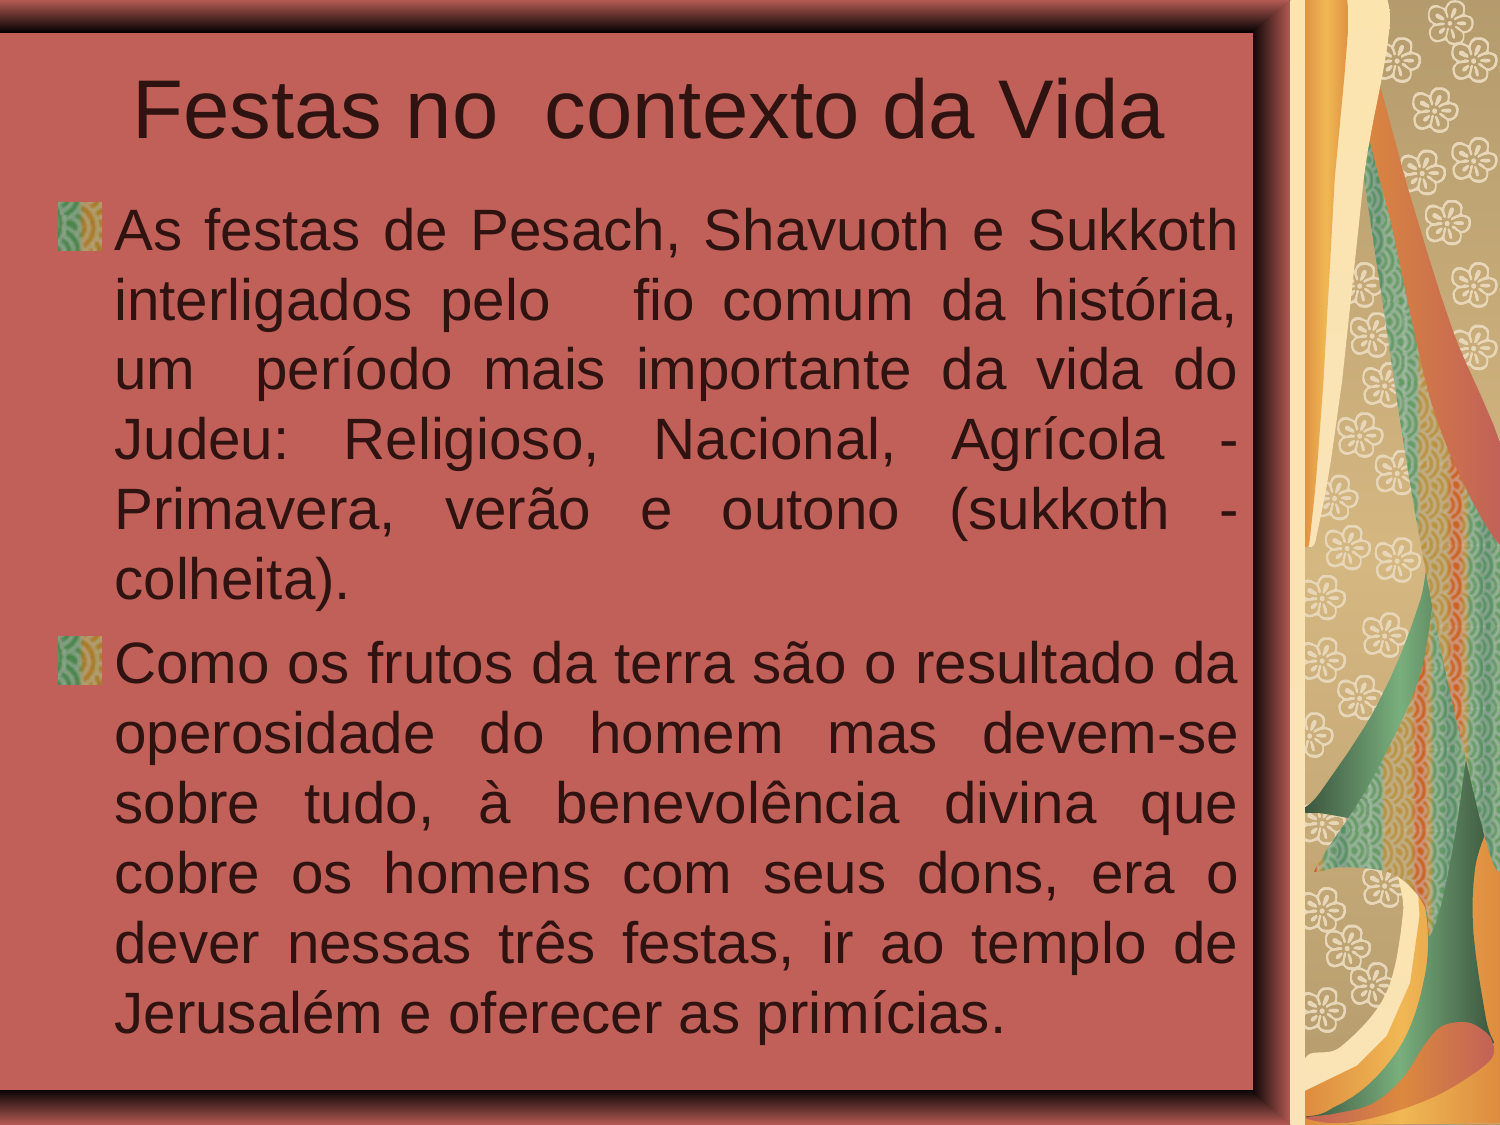

# Festas no contexto da Vida
As festas de Pesach, Shavuoth e Sukkoth interligados pelo fio comum da história, um período mais importante da vida do Judeu: Religioso, Nacional, Agrícola - Primavera, verão e outono (sukkoth - colheita).
Como os frutos da terra são o resultado da operosidade do homem mas devem-se sobre tudo, à benevolência divina que cobre os homens com seus dons, era o dever nessas três festas, ir ao templo de Jerusalém e oferecer as primícias.